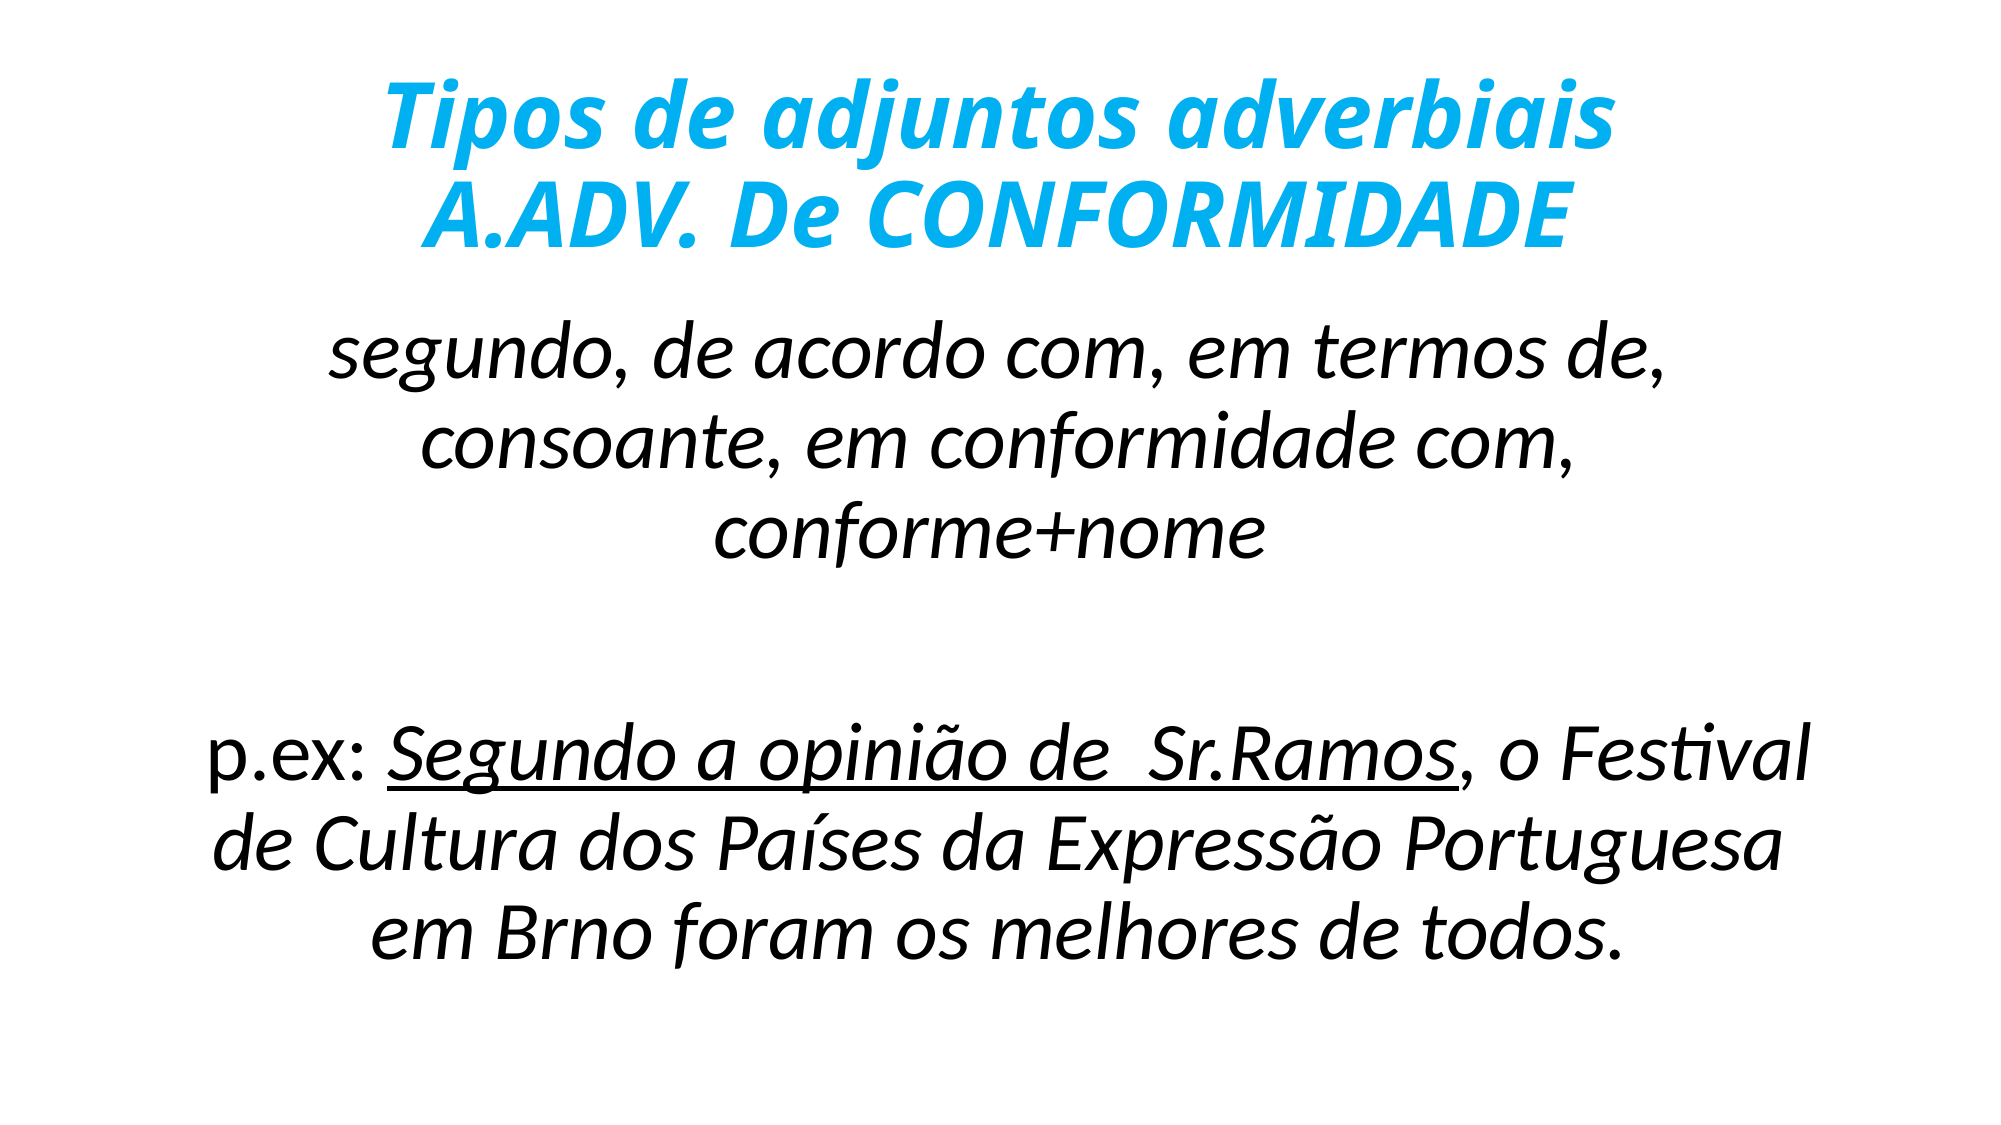

# Tipos de adjuntos adverbiais A.ADV. De CONFORMIDADE
segundo, de acordo com, em termos de, consoante, em conformidade com, conforme+nome
 p.ex: Segundo a opinião de Sr.Ramos, o Festival de Cultura dos Países da Expressão Portuguesa em Brno foram os melhores de todos.